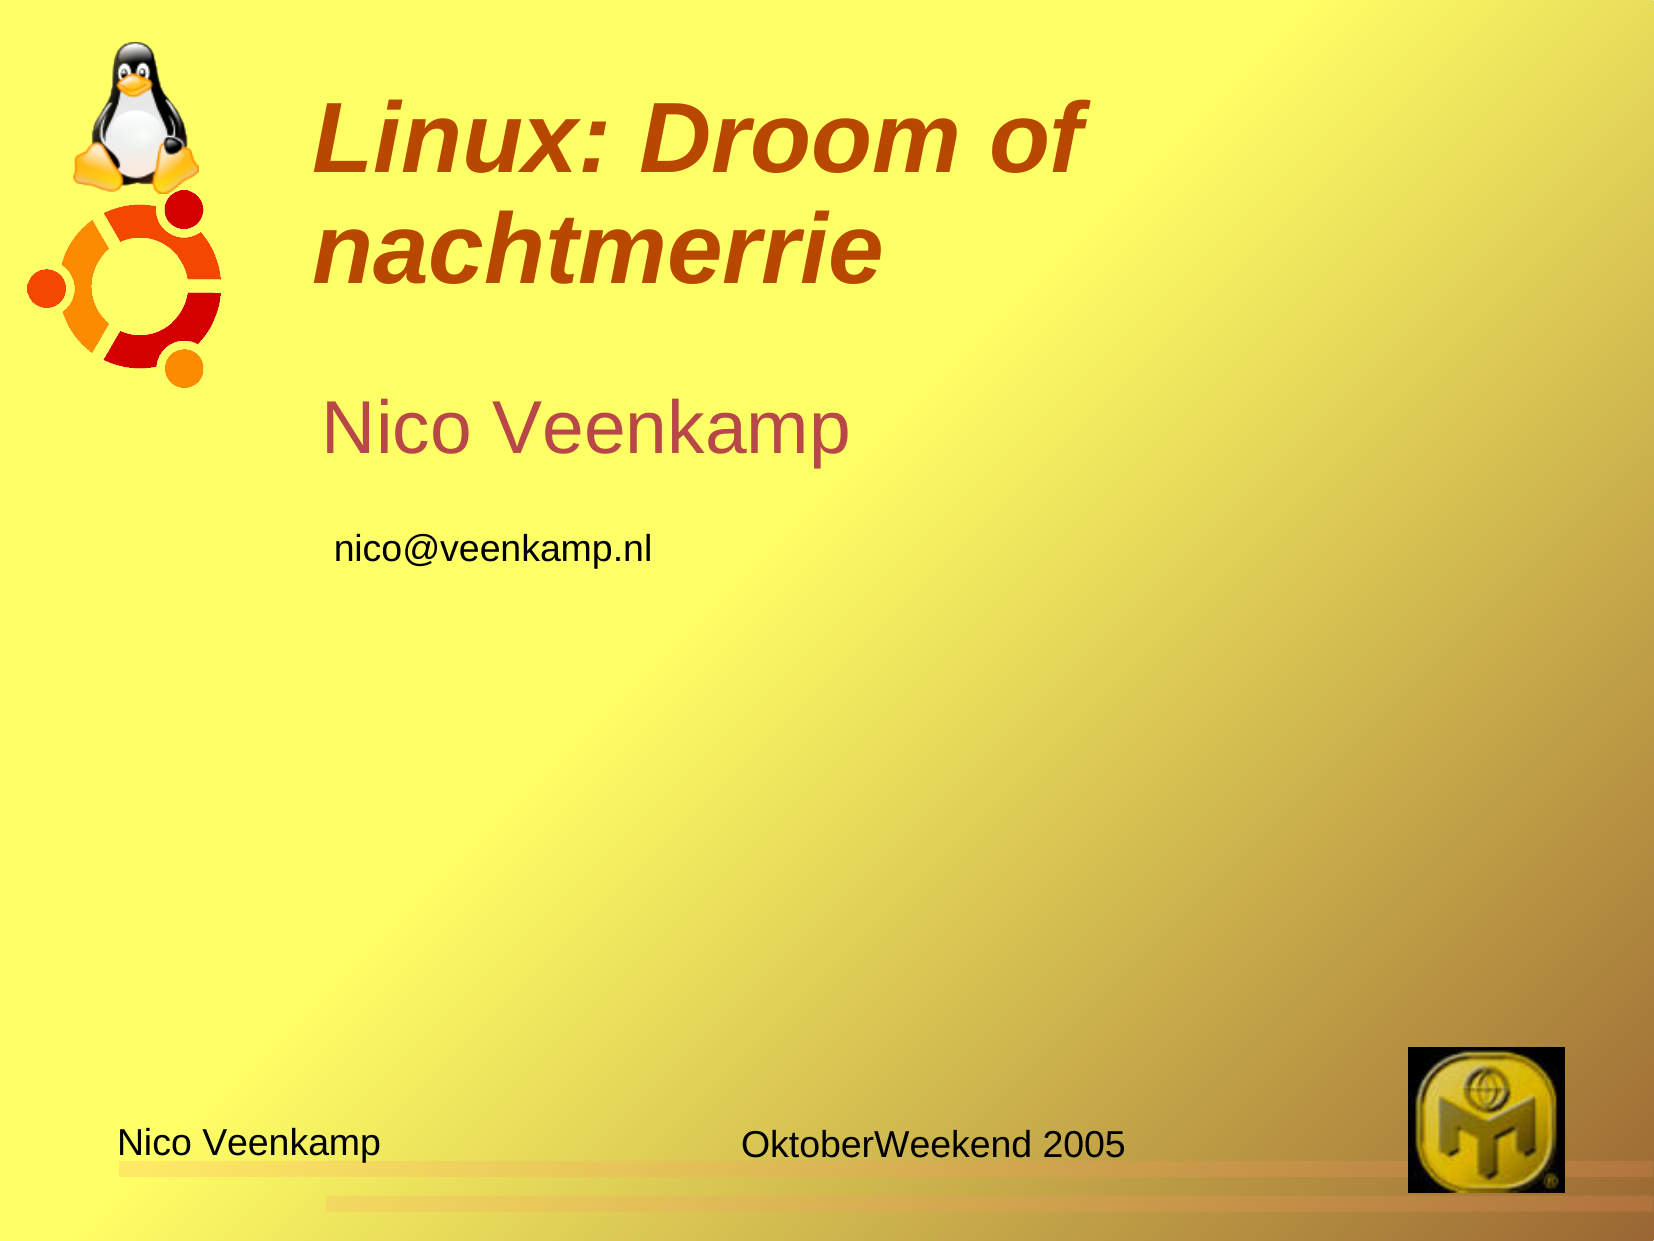

# Linux: Droom of nachtmerrie
Nico Veenkamp
nico@veenkamp.nl